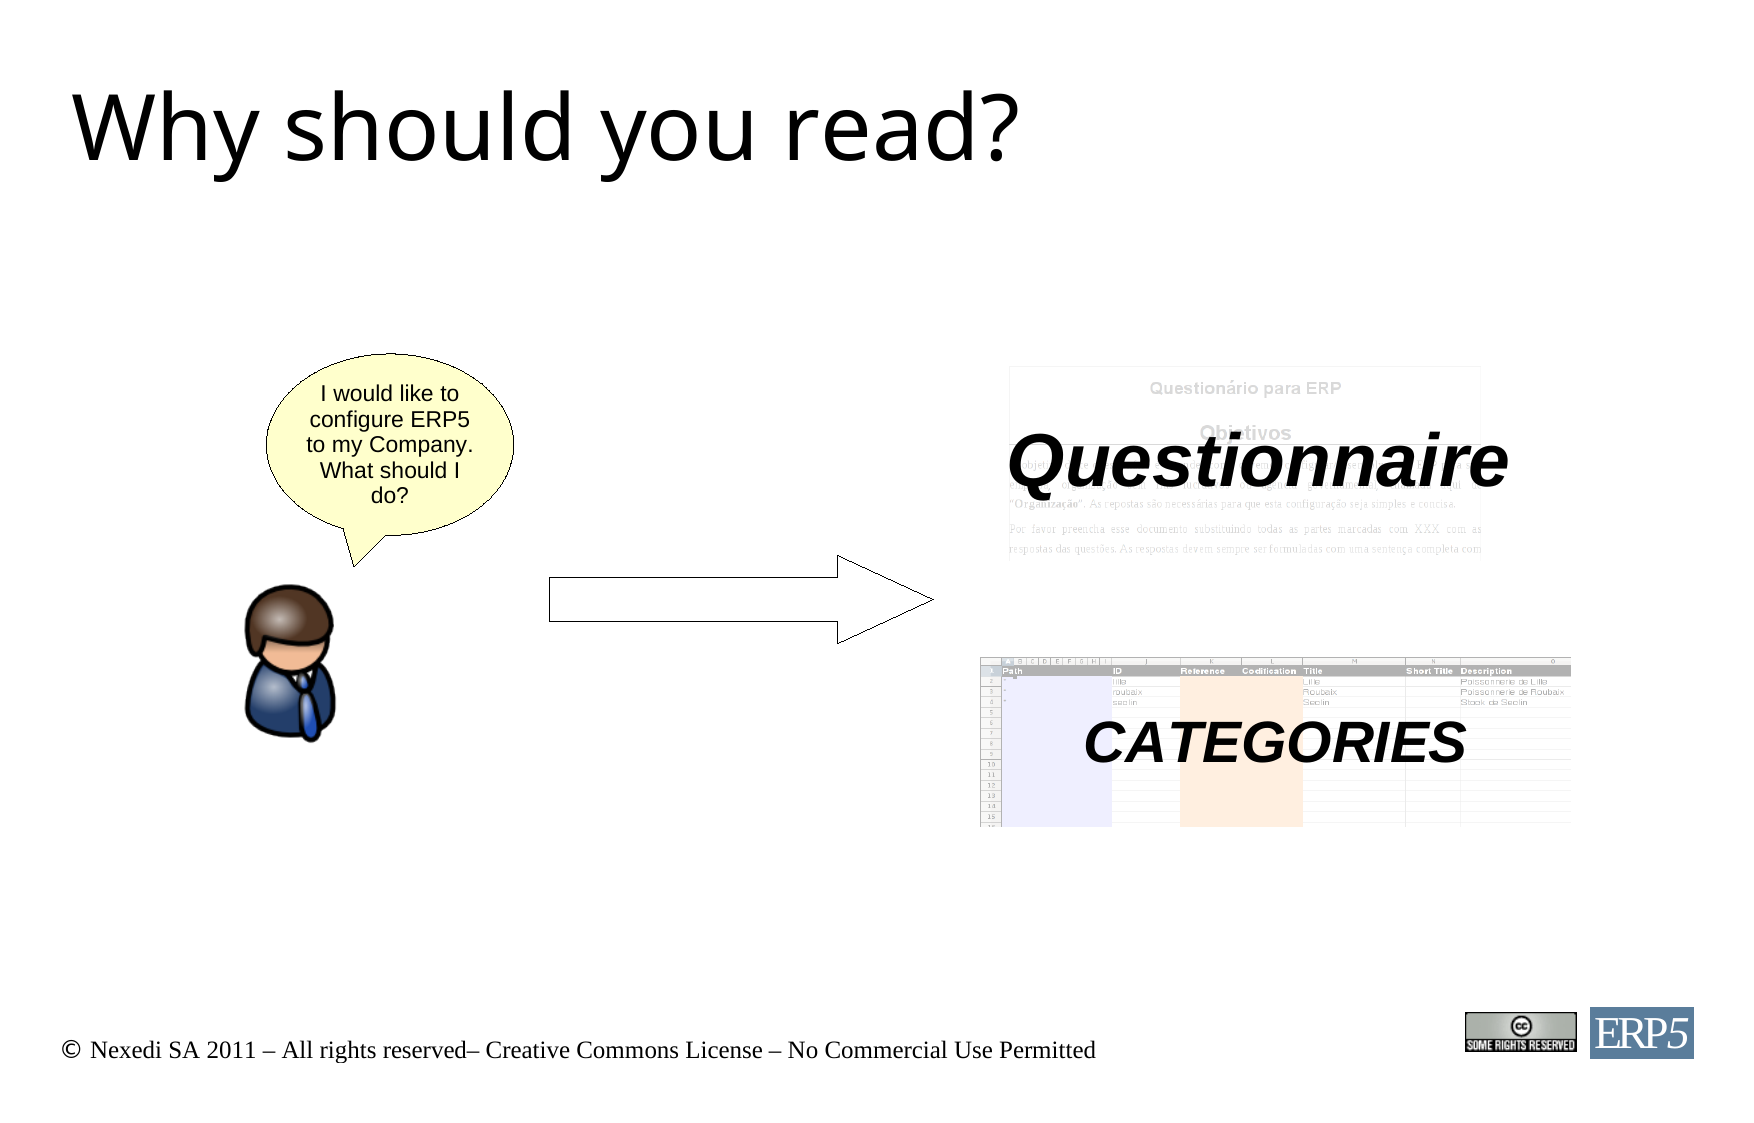

# Why should you read?
I would like to configure ERP5 to my Company.
What should I do?
Questionnaire
CATEGORIES